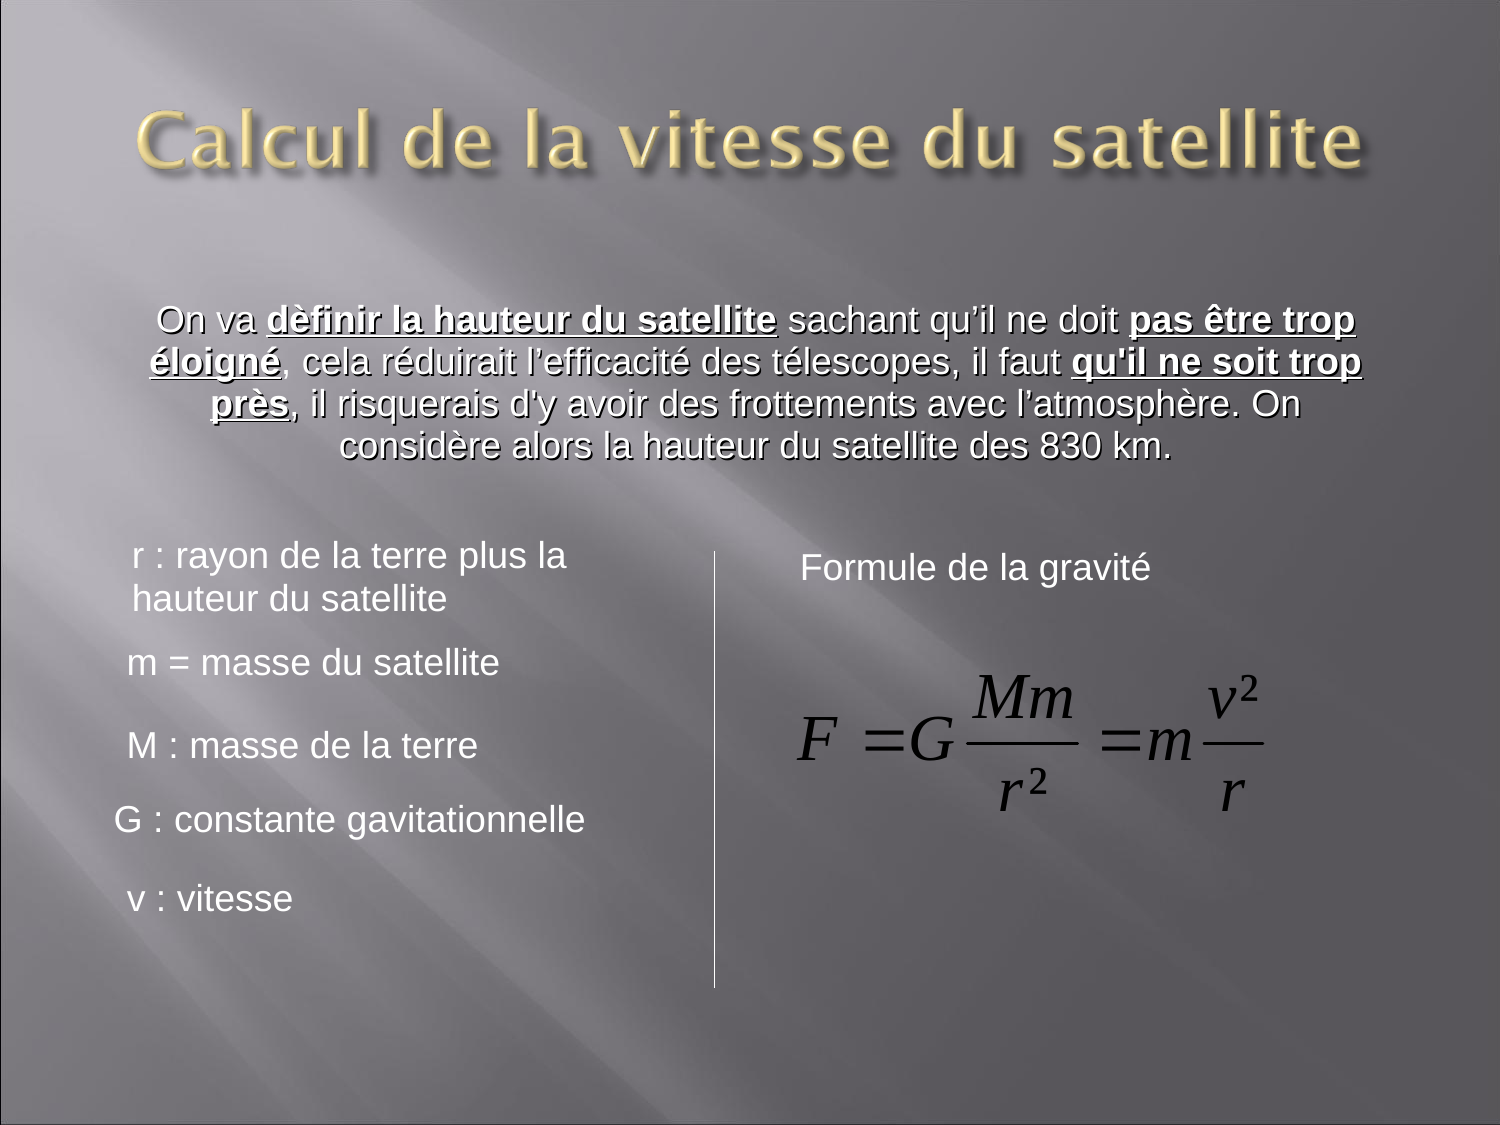

On va dèfinir la hauteur du satellite sachant qu’il ne doit pas être trop éloigné, cela réduirait l’efficacité des télescopes, il faut qu'il ne soit trop près, il risquerais d'y avoir des frottements avec l’atmosphère. On considère alors la hauteur du satellite des 830 km.
r : rayon de la terre plus la hauteur du satellite
Formule de la gravité
m = masse du satellite
M : masse de la terre
G : constante gavitationnelle
v : vitesse